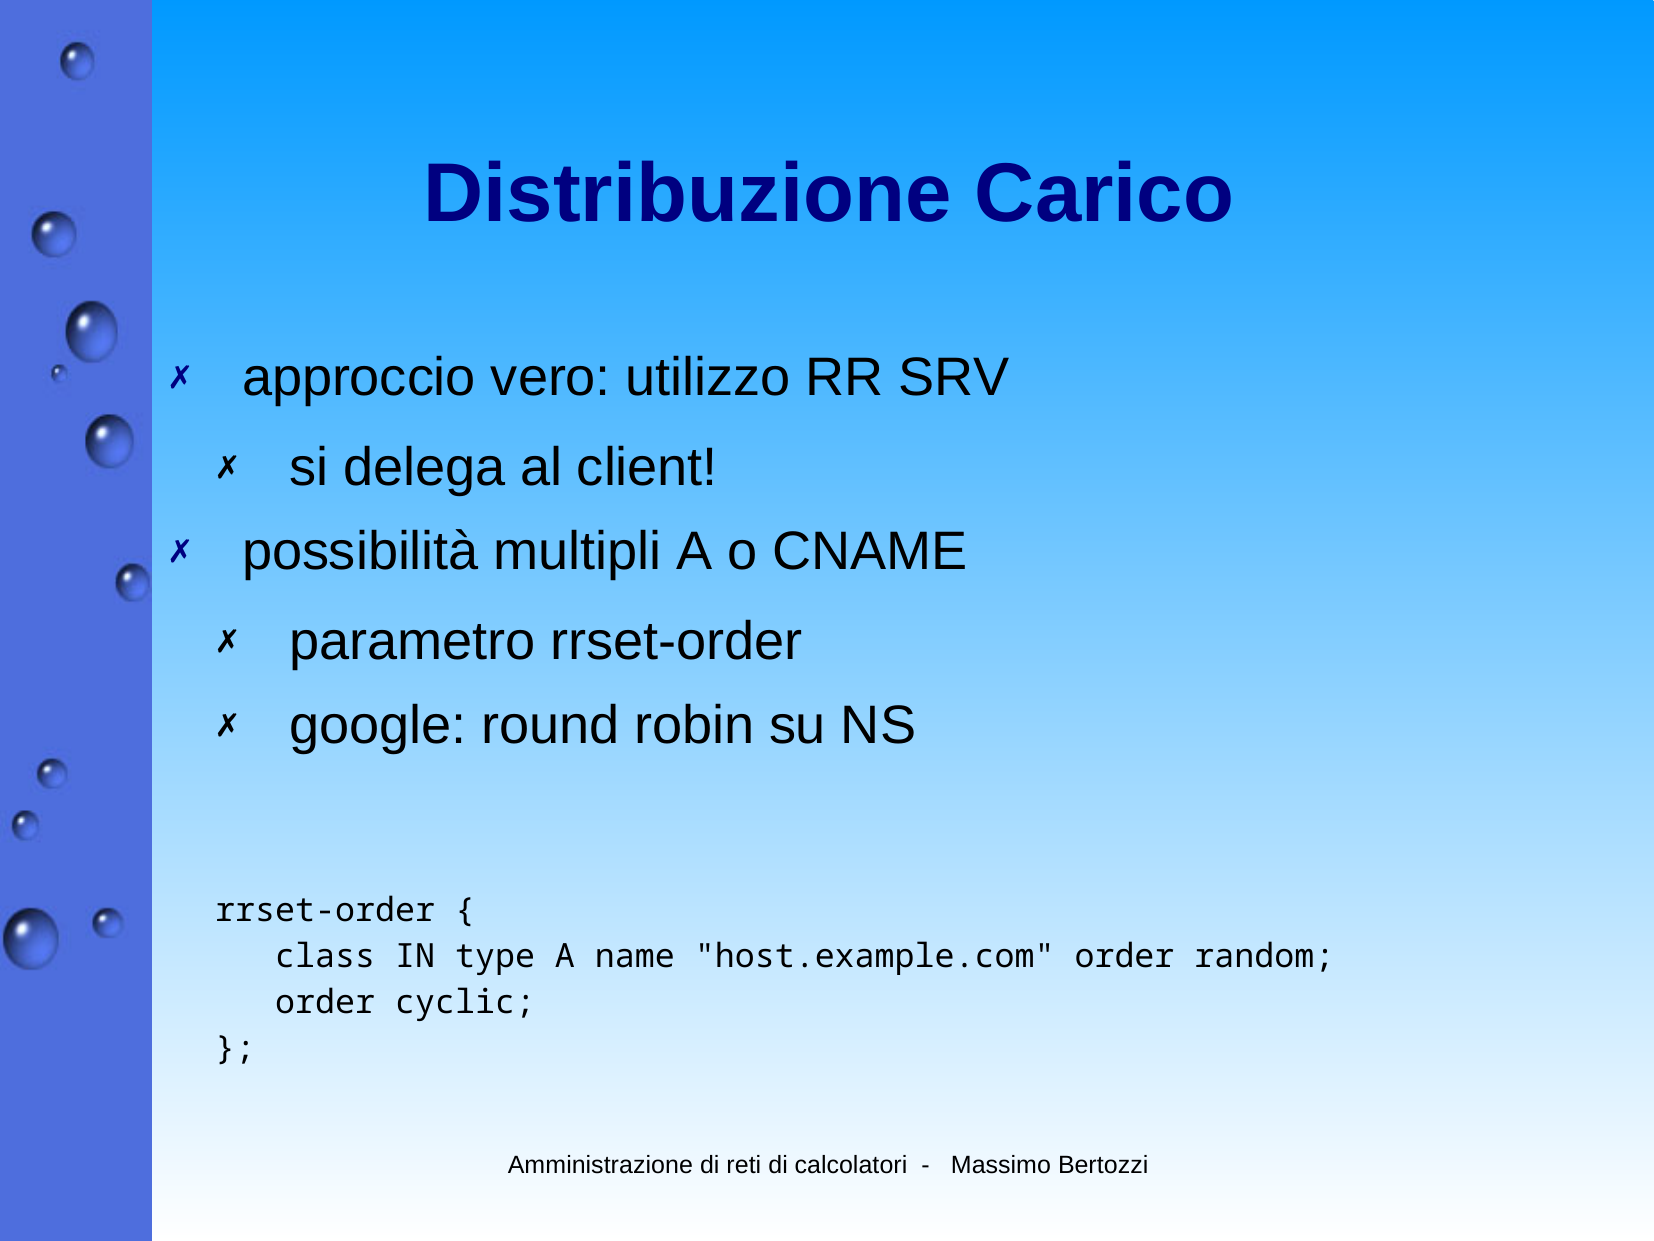

# Distribuzione Carico
approccio vero: utilizzo RR SRV
si delega al client!
possibilità multipli A o CNAME
parametro rrset-order
google: round robin su NS
rrset-order {
 class IN type A name "host.example.com" order random;
 order cyclic;
};